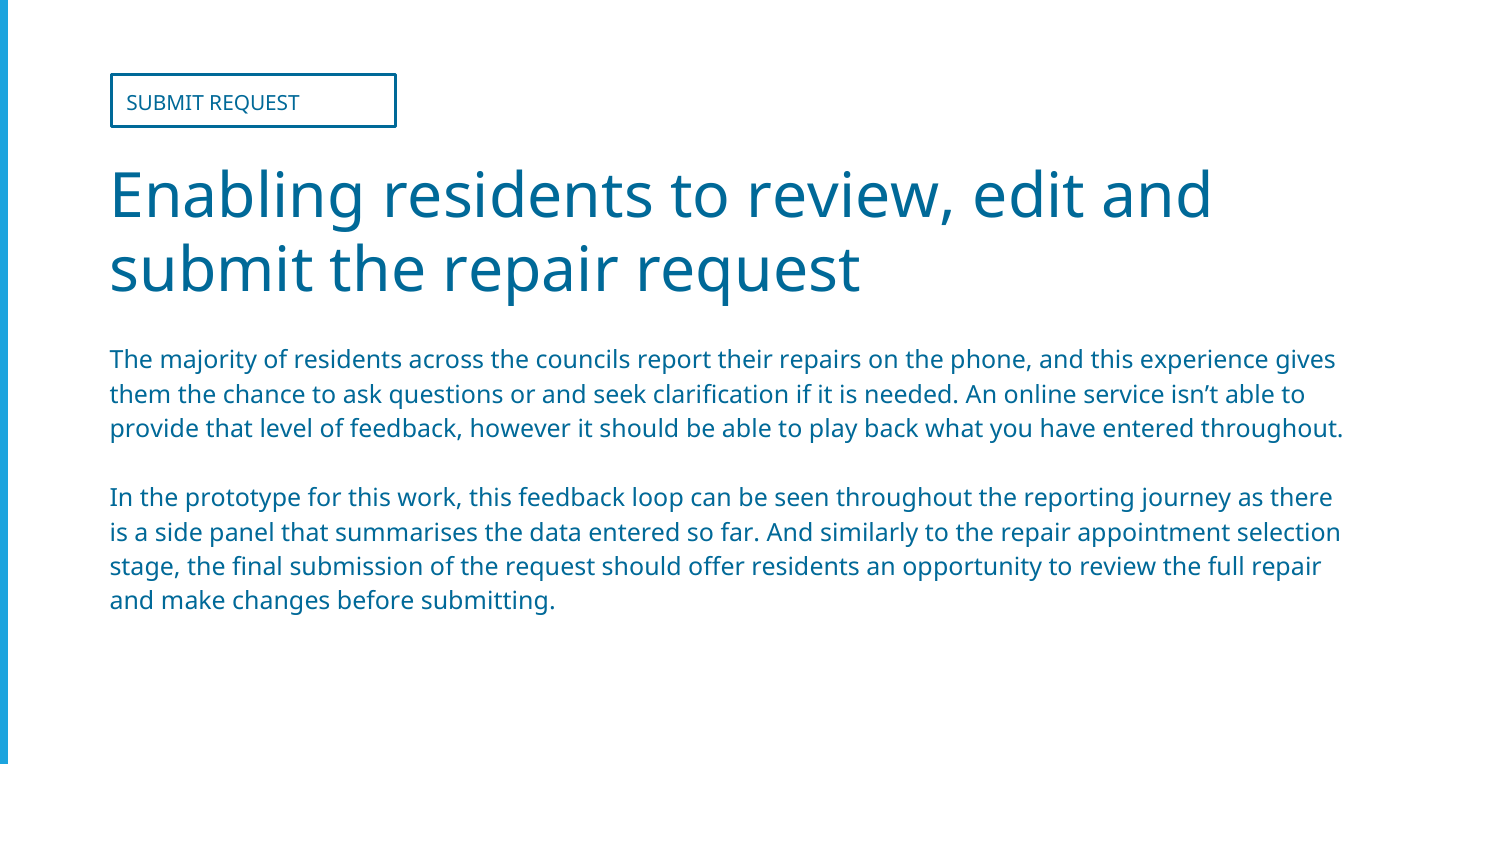

SUBMIT REQUEST
# Enabling residents to review, edit and submit the repair request
The majority of residents across the councils report their repairs on the phone, and this experience gives them the chance to ask questions or and seek clarification if it is needed. An online service isn’t able to provide that level of feedback, however it should be able to play back what you have entered throughout.
In the prototype for this work, this feedback loop can be seen throughout the reporting journey as there is a side panel that summarises the data entered so far. And similarly to the repair appointment selection stage, the final submission of the request should offer residents an opportunity to review the full repair and make changes before submitting.